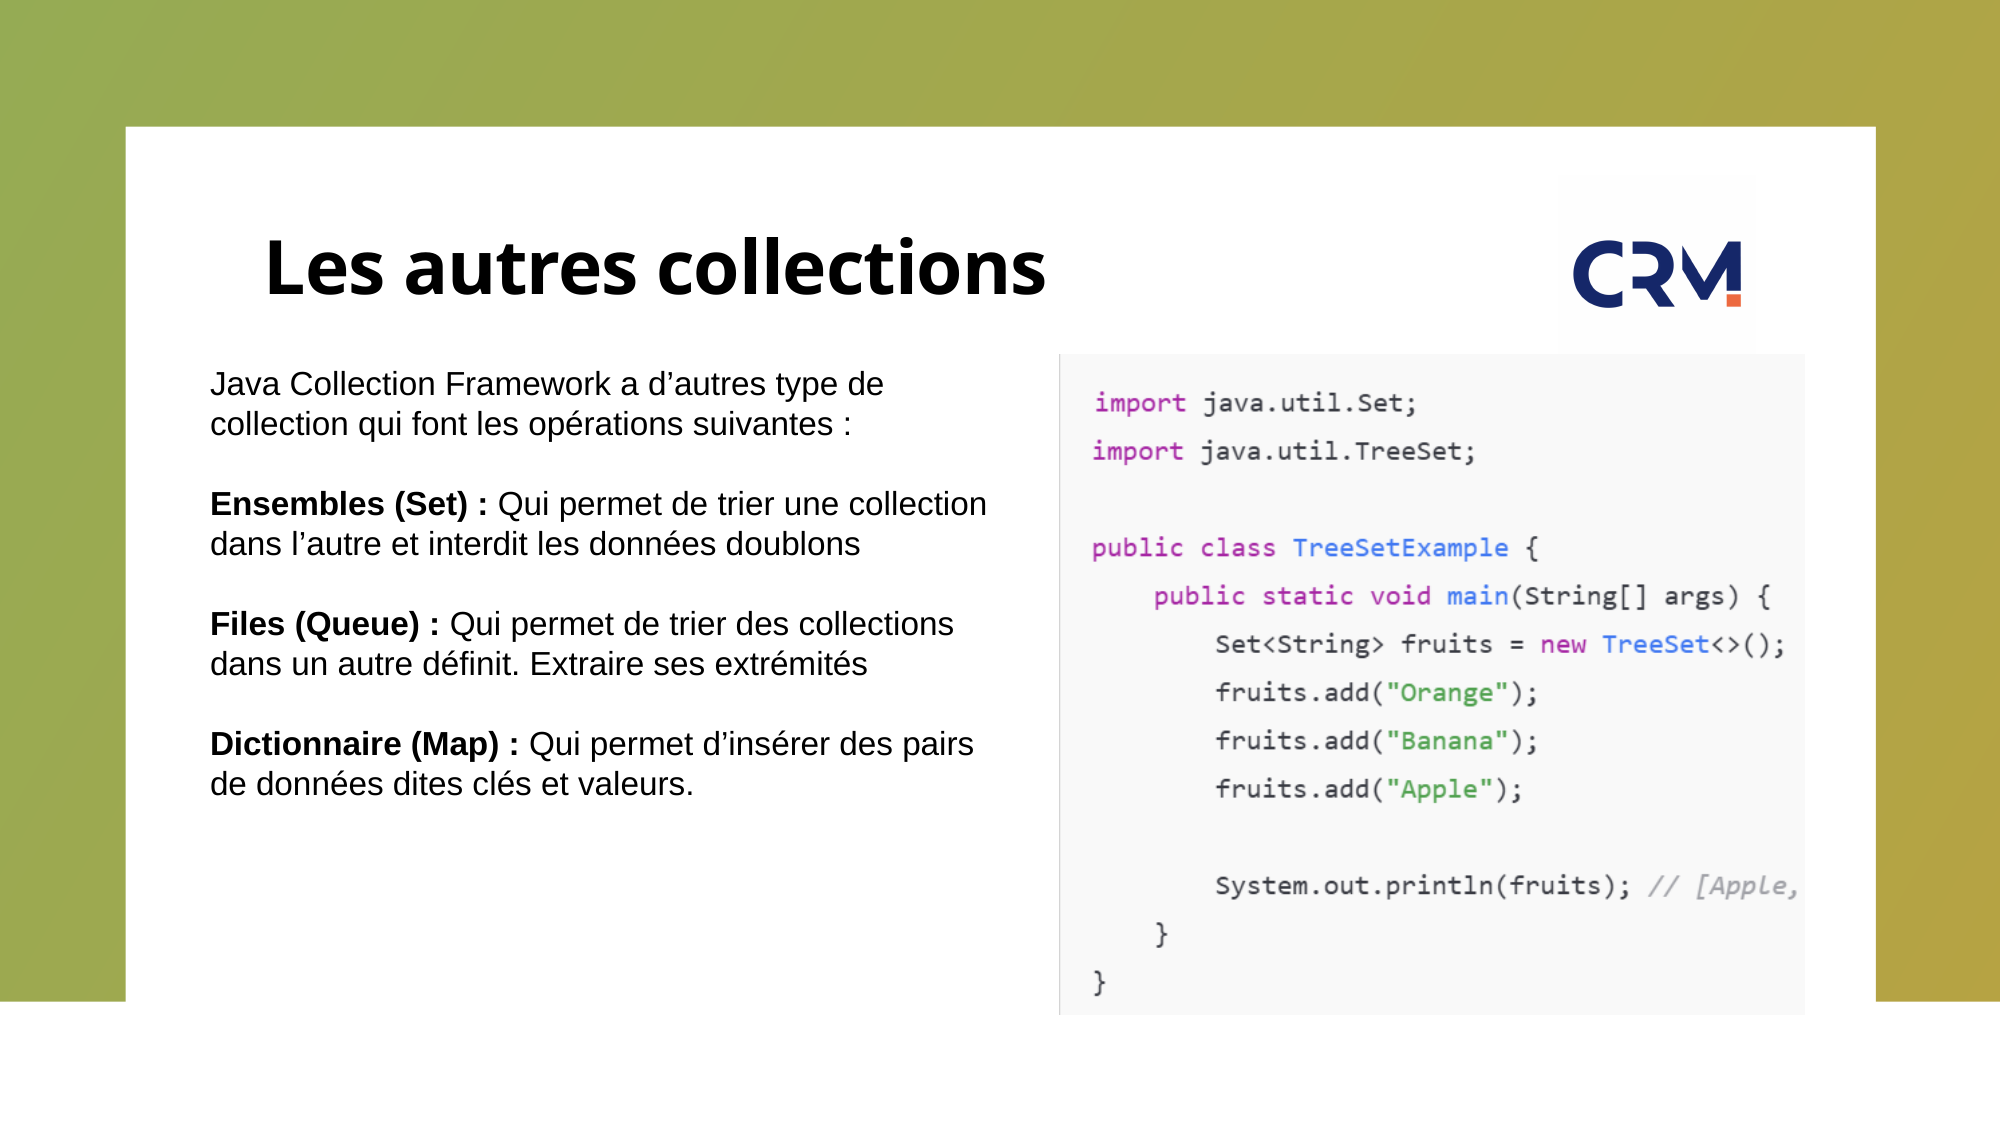

# Les autres collections
Java Collection Framework a d’autres type de collection qui font les opérations suivantes :
Ensembles (Set) : Qui permet de trier une collection dans l’autre et interdit les données doublons
Files (Queue) : Qui permet de trier des collections dans un autre définit. Extraire ses extrémités
Dictionnaire (Map) : Qui permet d’insérer des pairs de données dites clés et valeurs.